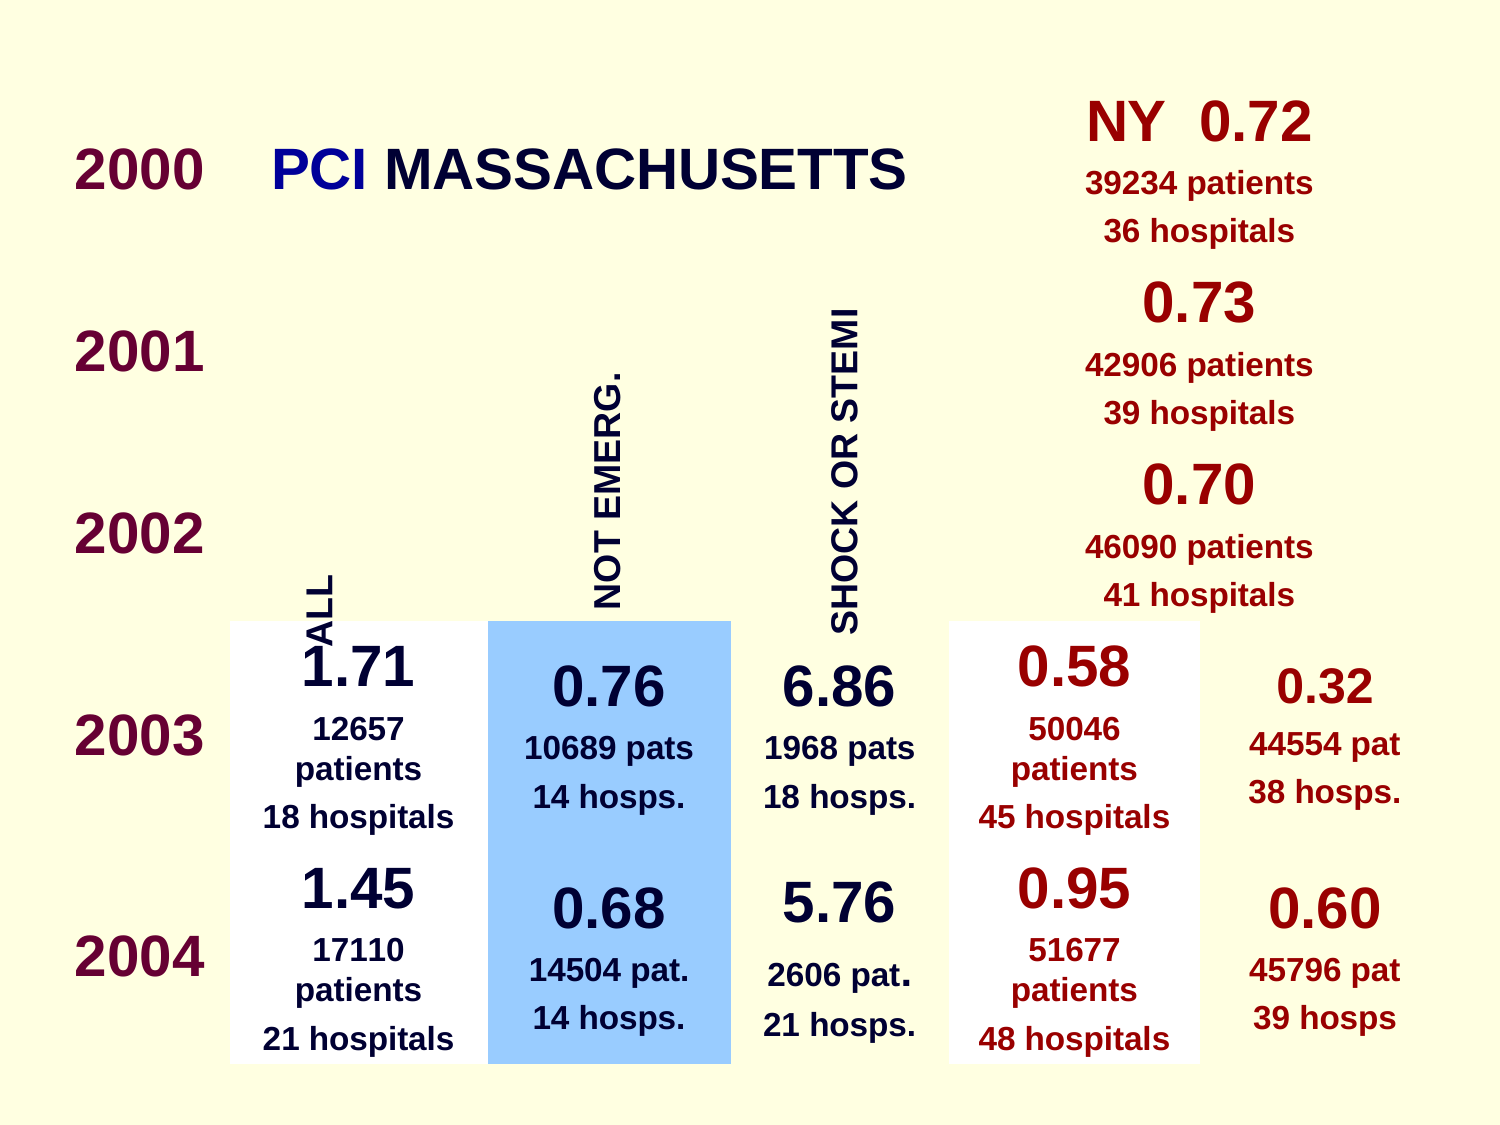

| 2000 | PCI MASSACHUSETTS | | | NY 0.72 39234 patients 36 hospitals | |
| --- | --- | --- | --- | --- | --- |
| 2001 | | | | 0.73 42906 patients 39 hospitals | |
| 2002 | | | | 0.70 46090 patients 41 hospitals | |
| 2003 | 1.71 12657 patients 18 hospitals | 0.76 10689 pats 14 hosps. | 6.86 1968 pats 18 hosps. | 0.58 50046 patients 45 hospitals | 0.32 44554 pat 38 hosps. |
| 2004 | 1.45 17110 patients 21 hospitals | 0.68 14504 pat. 14 hosps. | 5.76 2606 pat. 21 hosps. | 0.95 51677 patients 48 hospitals | 0.60 45796 pat 39 hosps |
SHOCK OR STEMI
NOT EMERG.
ALL
38